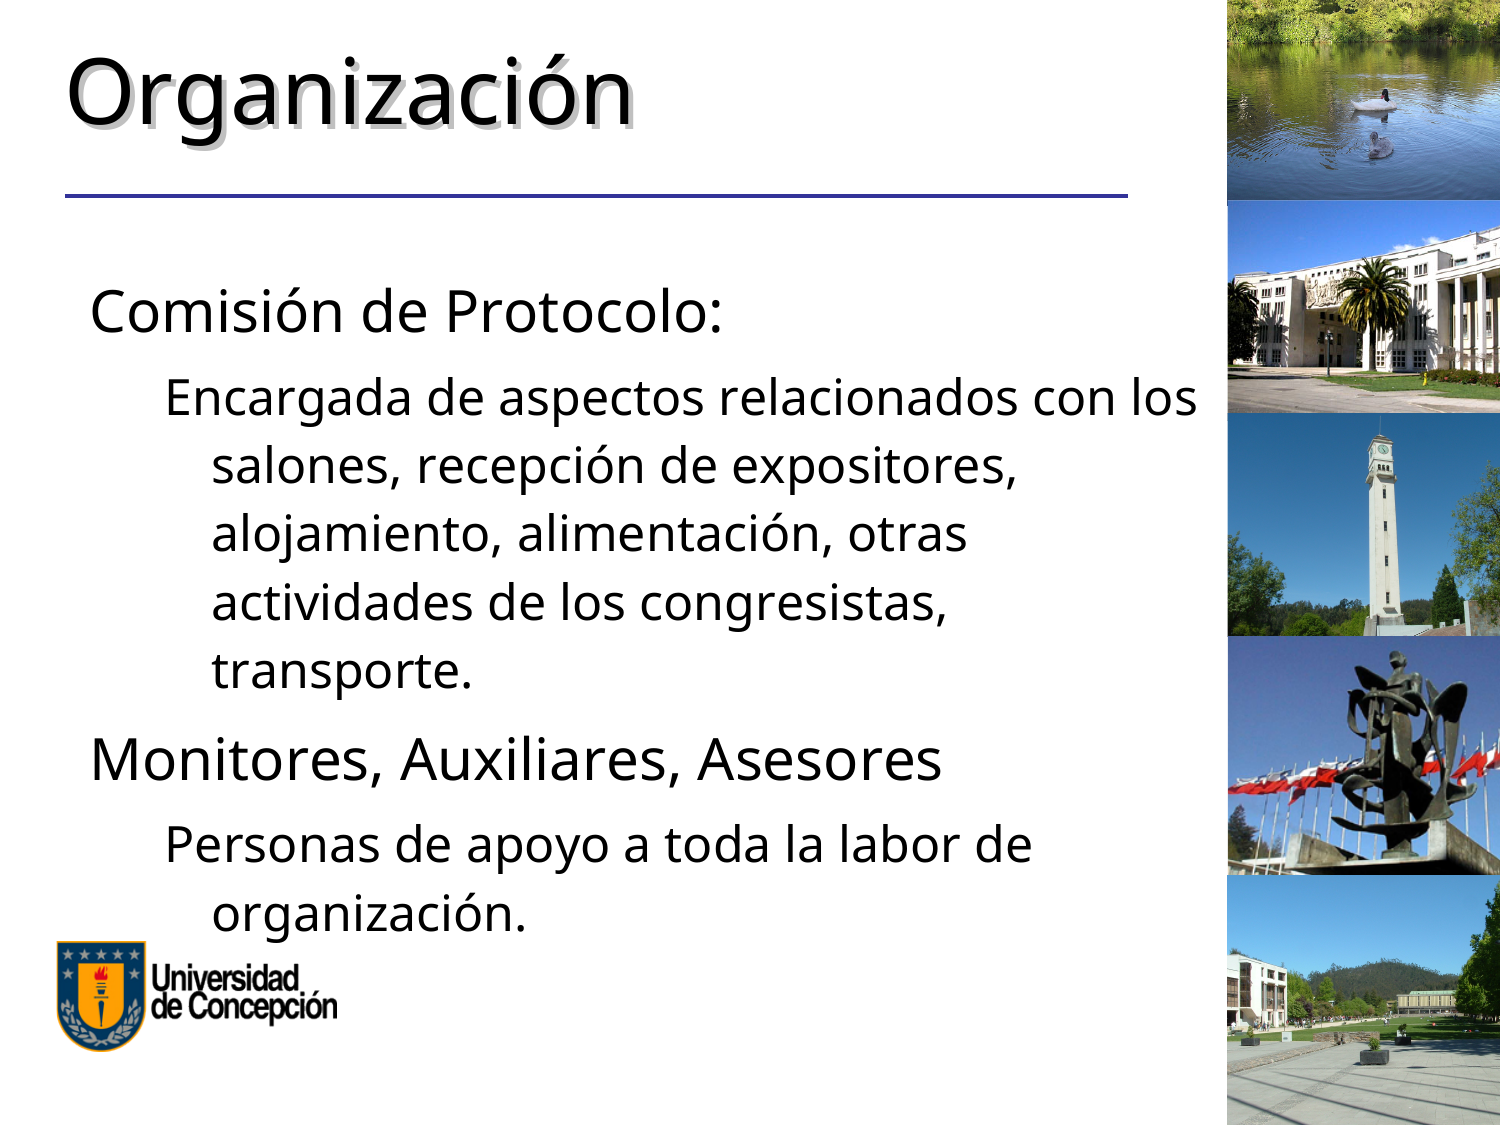

# Organización
Comisión de Protocolo:
Encargada de aspectos relacionados con los salones, recepción de expositores, alojamiento, alimentación, otras actividades de los congresistas, transporte.
Monitores, Auxiliares, Asesores
Personas de apoyo a toda la labor de organización.